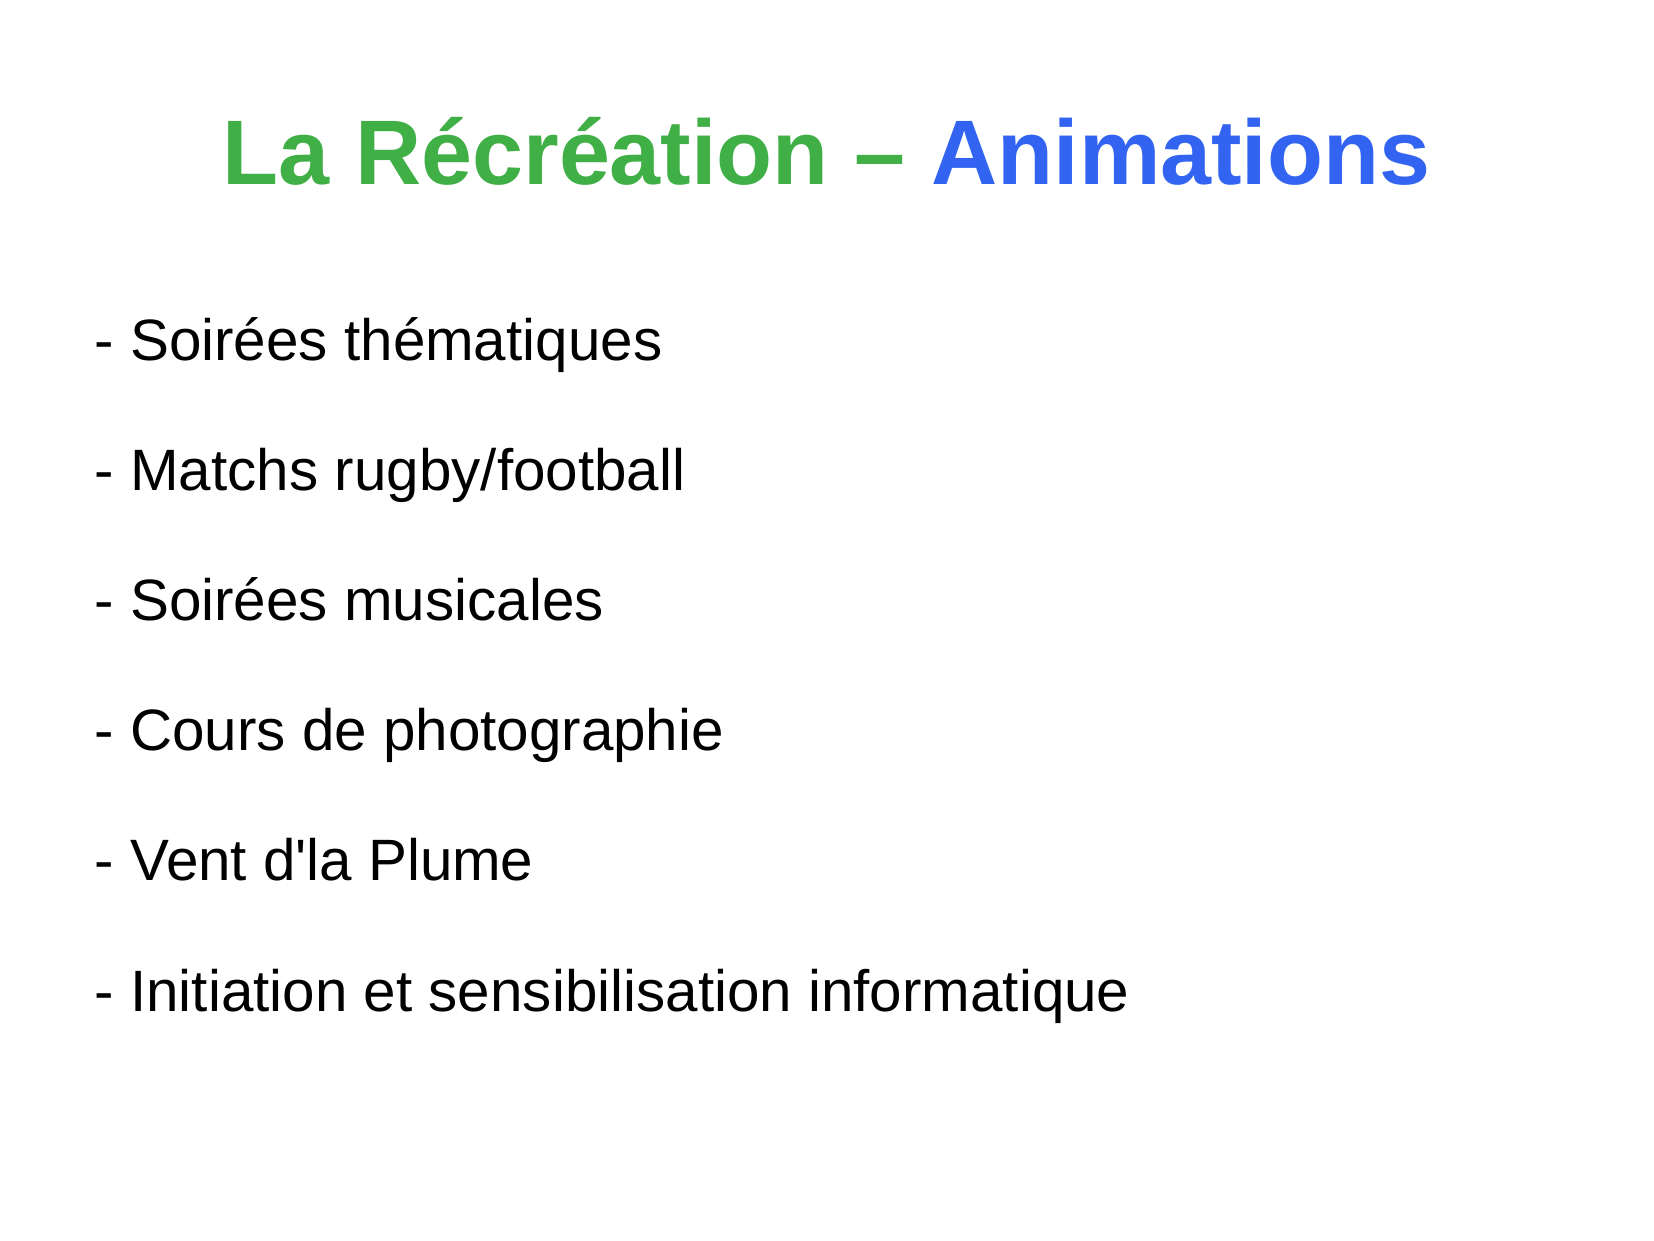

La Récréation – Animations
# - Soirées thématiques
- Matchs rugby/football
- Soirées musicales
- Cours de photographie
- Vent d'la Plume
- Initiation et sensibilisation informatique